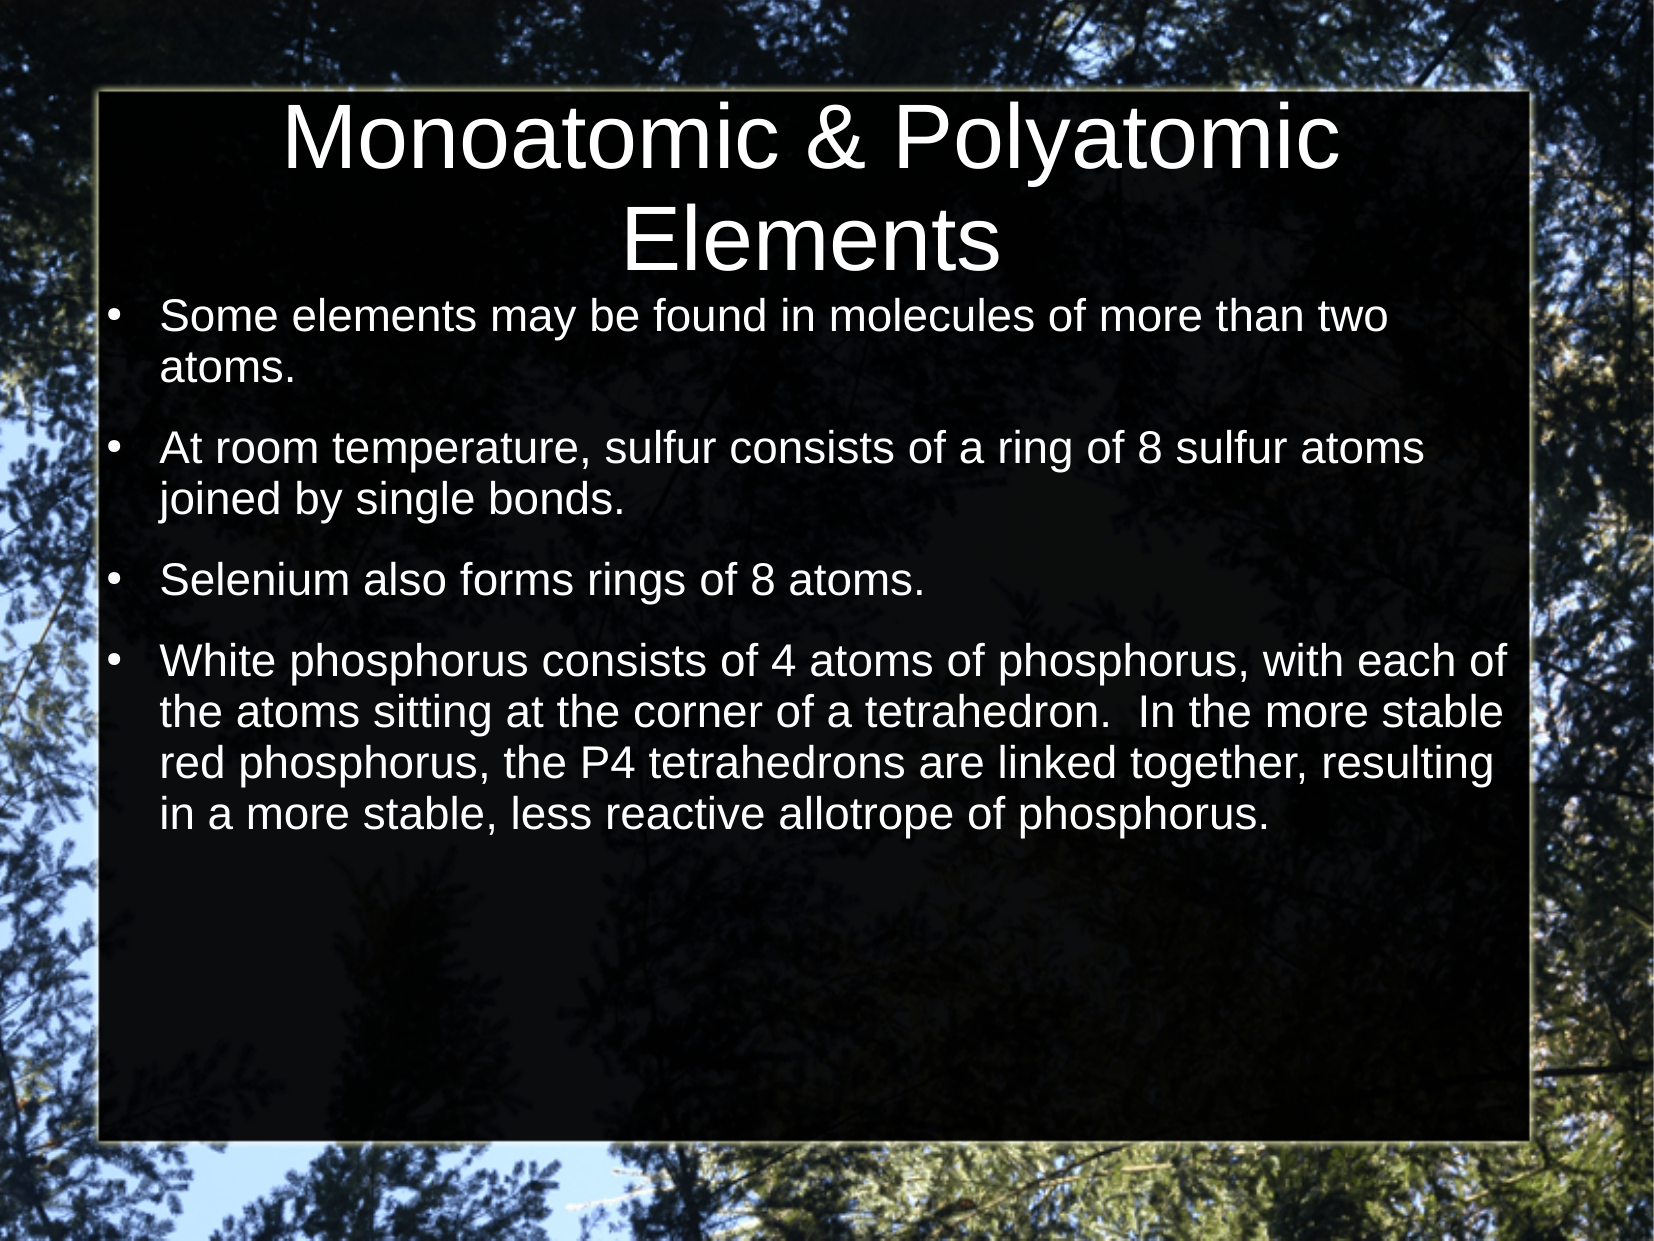

# Monoatomic & Polyatomic Elements
Some elements may be found in molecules of more than two atoms.
At room temperature, sulfur consists of a ring of 8 sulfur atoms joined by single bonds.
Selenium also forms rings of 8 atoms.
White phosphorus consists of 4 atoms of phosphorus, with each of the atoms sitting at the corner of a tetrahedron. In the more stable red phosphorus, the P4 tetrahedrons are linked together, resulting in a more stable, less reactive allotrope of phosphorus.